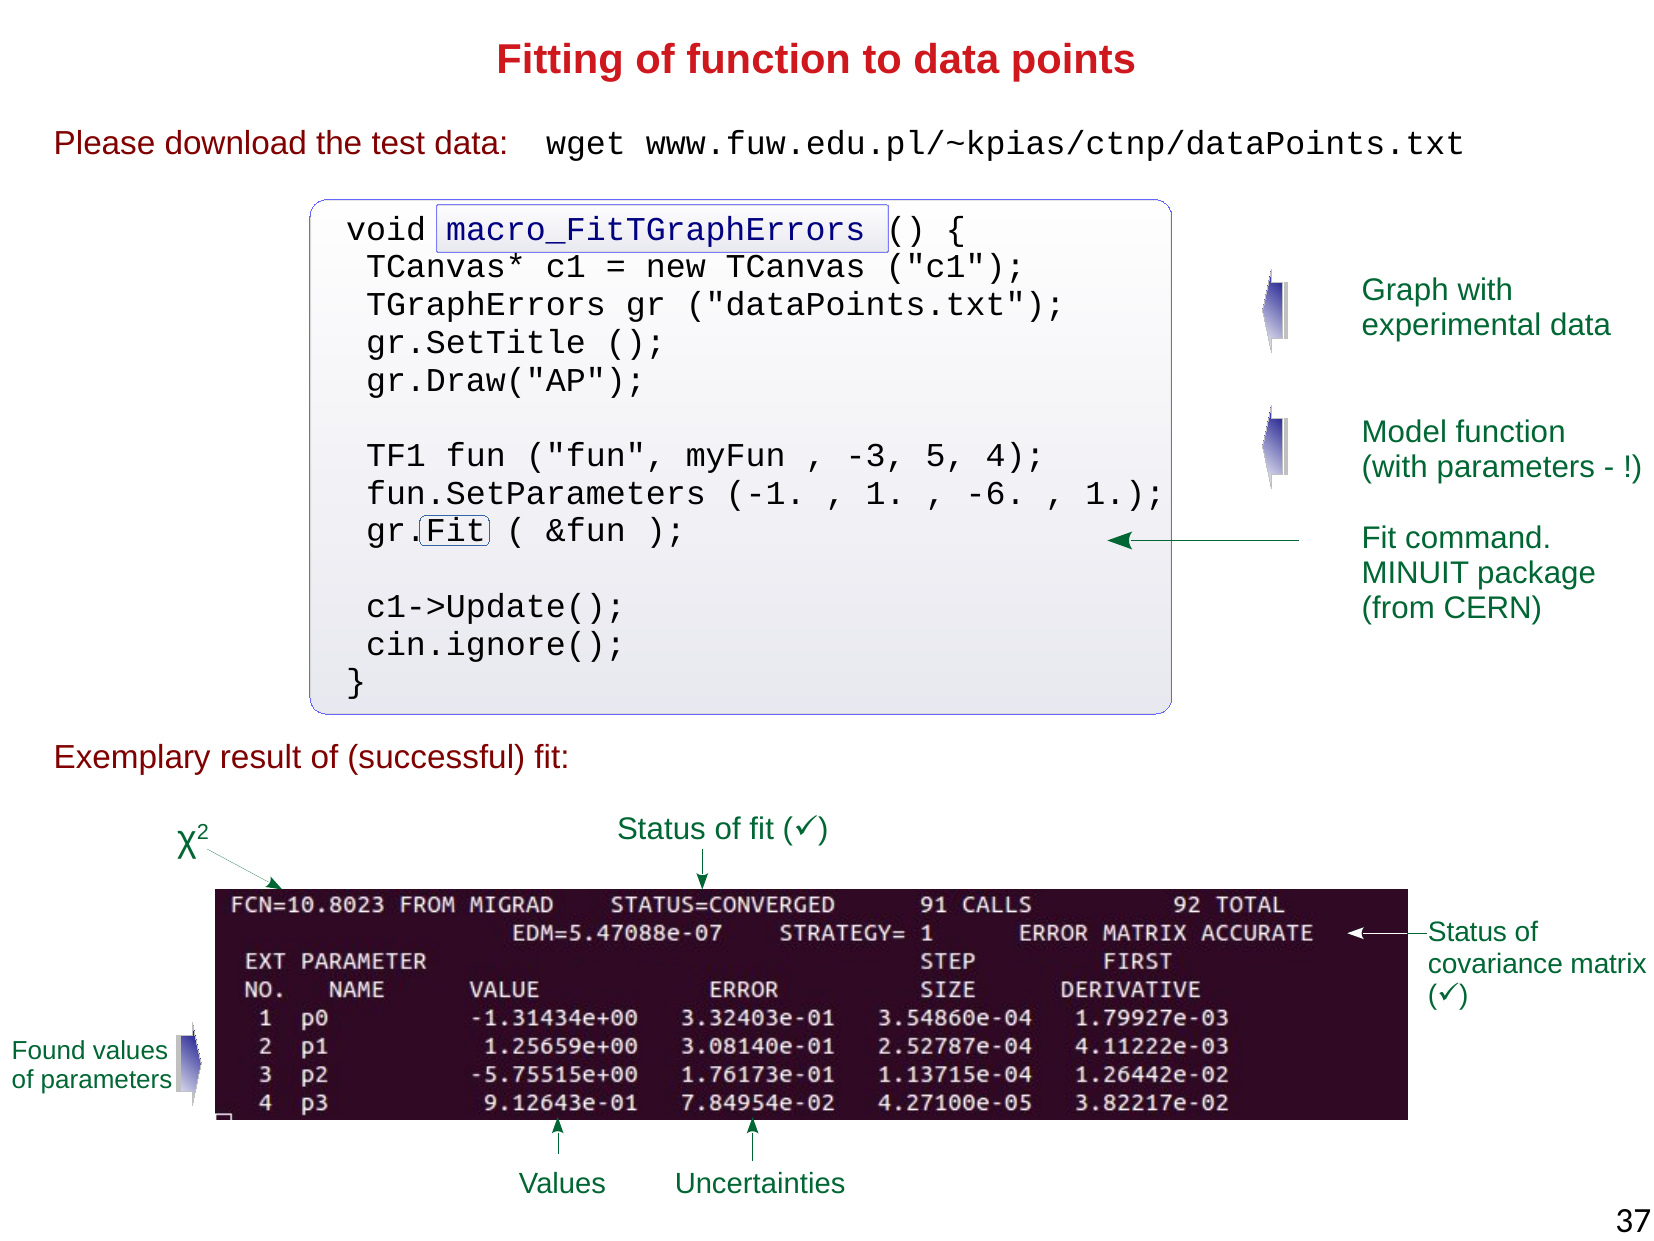

Fitting of function to data points
Please download the test data: wget www.fuw.edu.pl/~kpias/ctnp/dataPoints.txt
Exemplary result of (successful) fit:
void macro_FitTGraphErrors () {
 TCanvas* c1 = new TCanvas ("c1");
 TGraphErrors gr ("dataPoints.txt");
 gr.SetTitle ();
 gr.Draw("AP");
 TF1 fun ("fun", myFun , -3, 5, 4);
 fun.SetParameters (-1. , 1. , -6. , 1.);
 gr.Fit ( &fun );
 c1->Update();
 cin.ignore();
}
Graph with
experimental data
Model function
(with parameters - !)
Fit command.
MINUIT package
(from CERN)
Status of fit (✓)
χ2
Status of
covariance matrix
(✓)
Found values
of parameters
Values
Uncertainties